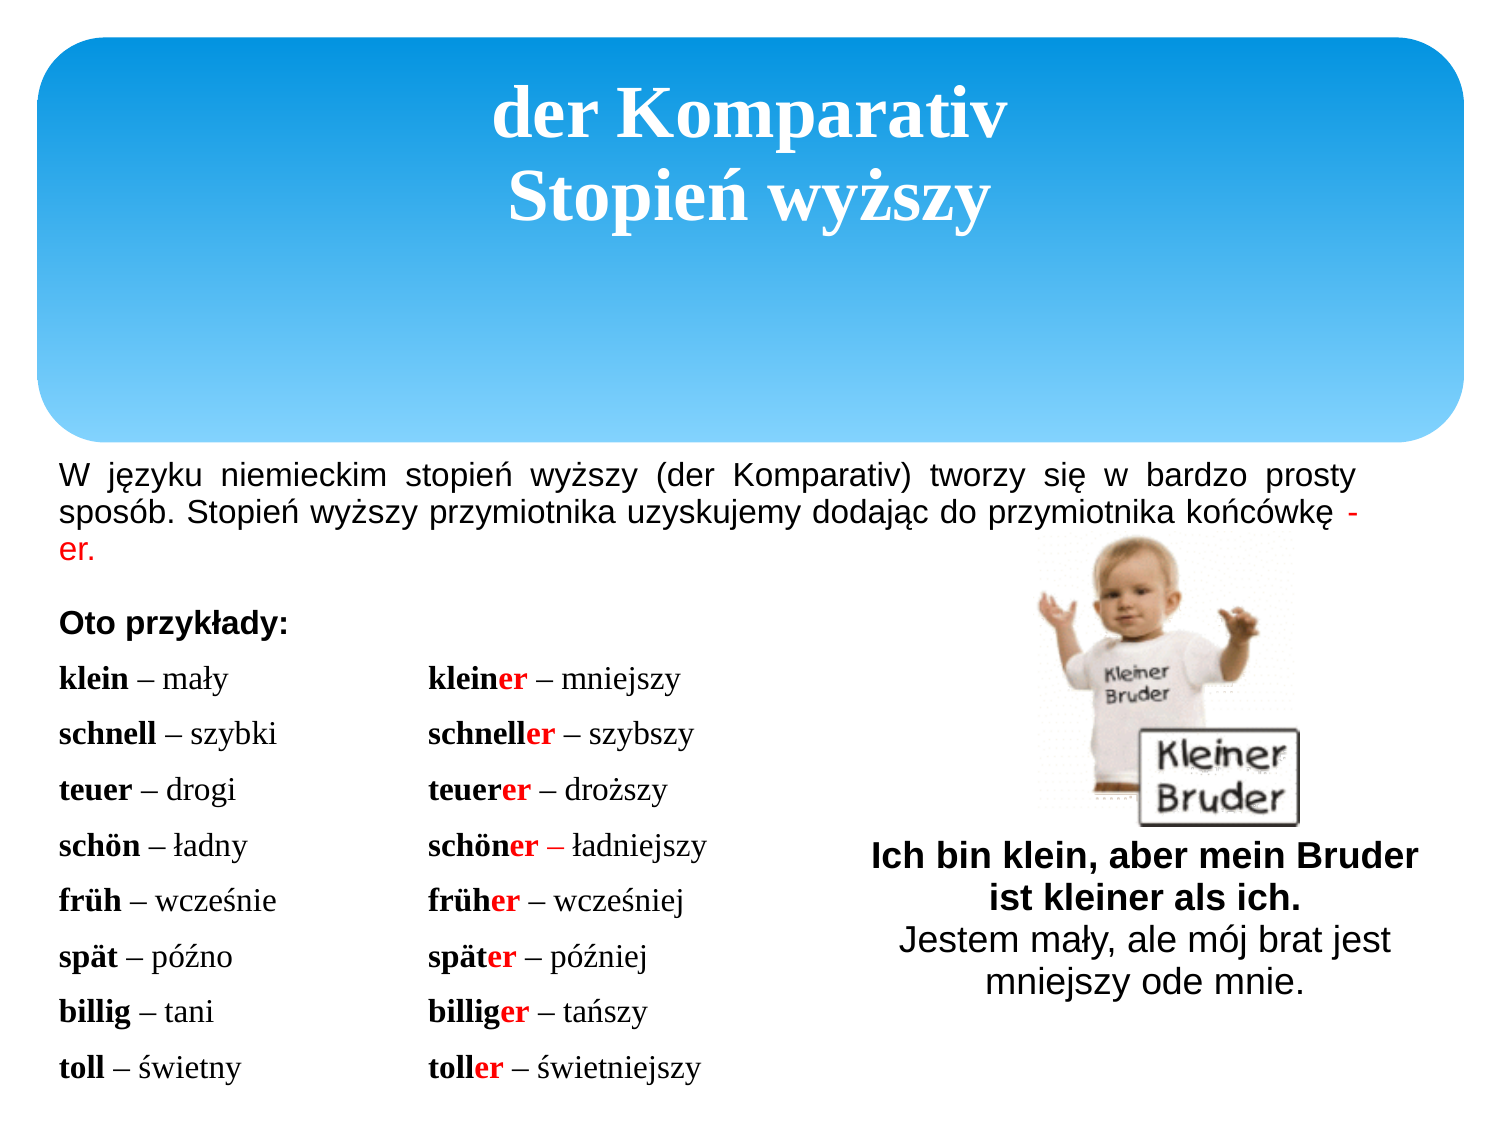

# der Komparativ Stopień wyższy
W języku niemieckim stopień wyższy (der Komparativ) tworzy się w bardzo prosty sposób. Stopień wyższy przymiotnika uzyskujemy dodając do przymiotnika końcówkę -er.
Oto przykłady:
klein – mały			kleiner – mniejszy
schnell – szybki			schneller – szybszy
teuer – drogi			teuerer – droższy
schön – ładny			schöner – ładniejszy
früh – wcześnie	 		früher – wcześniej
spät – późno			später – później
billig – tani			billiger – tańszy
toll – świetny			toller – świetniejszy
Ich bin klein, aber mein Bruder
ist kleiner als ich.
Jestem mały, ale mój brat jest
mniejszy ode mnie.